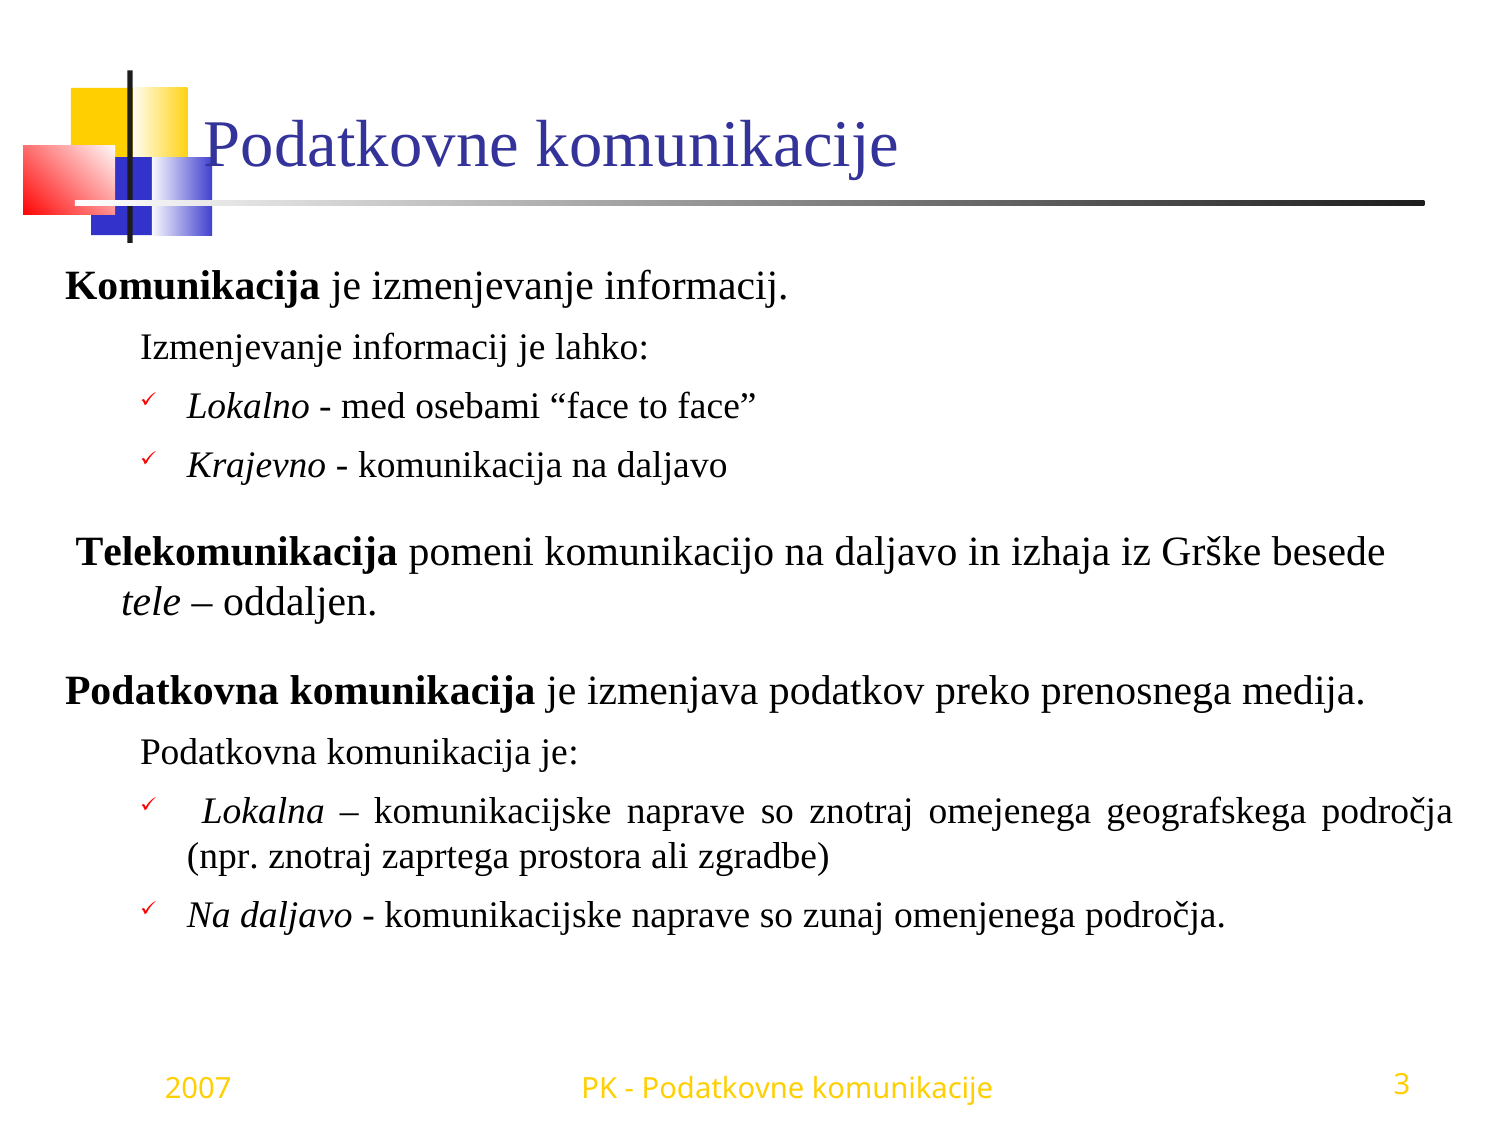

# Podatkovne komunikacije
Komunikacija je izmenjevanje informacij.
Izmenjevanje informacij je lahko:
Lokalno - med osebami “face to face”
Krajevno - komunikacija na daljavo
 Telekomunikacija pomeni komunikacijo na daljavo in izhaja iz Grške besede tele – oddaljen.
Podatkovna komunikacija je izmenjava podatkov preko prenosnega medija.
Podatkovna komunikacija je:
 Lokalna – komunikacijske naprave so znotraj omejenega geografskega področja (npr. znotraj zaprtega prostora ali zgradbe)
Na daljavo - komunikacijske naprave so zunaj omenjenega področja.
2007
PK - Podatkovne komunikacije